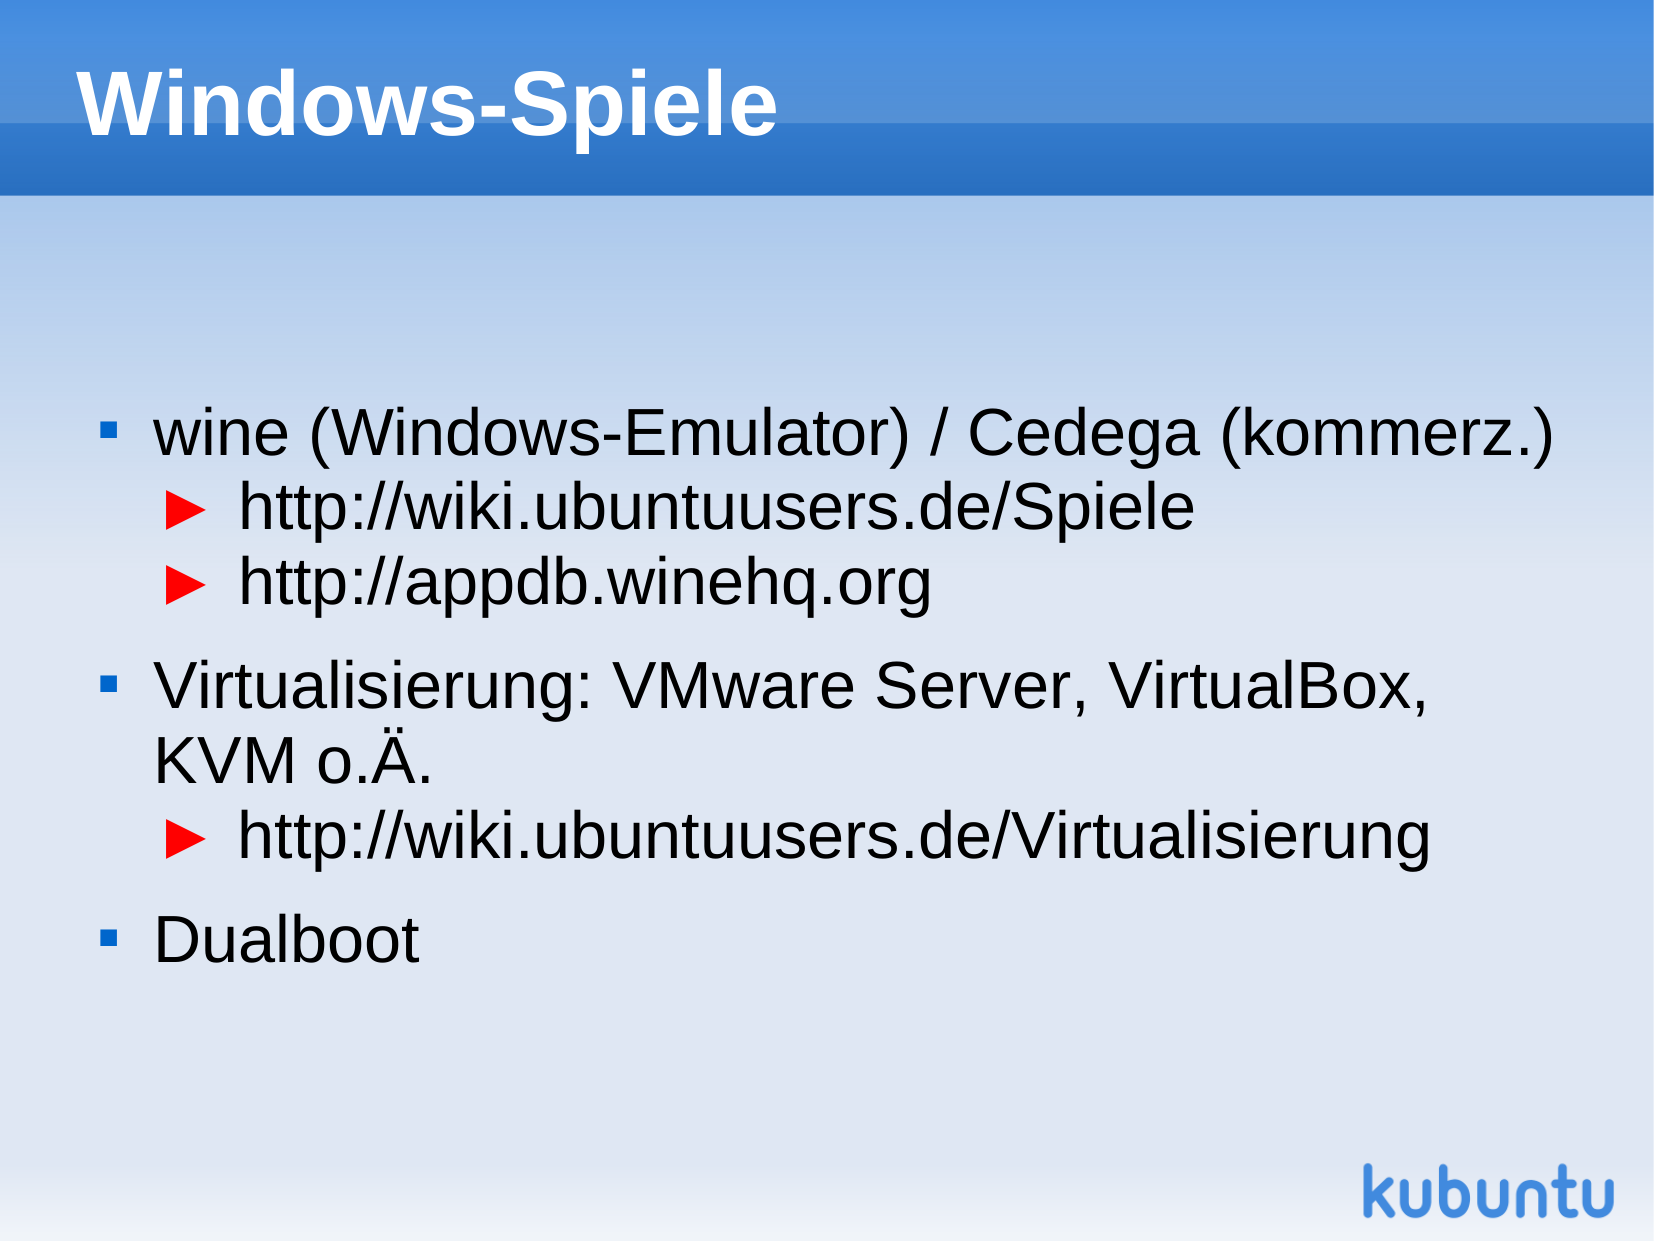

# Windows-Spiele
wine (Windows-Emulator) / Cedega (kommerz.)
► http://wiki.ubuntuusers.de/Spiele
► http://appdb.winehq.org
Virtualisierung: VMware Server, VirtualBox, KVM o.Ä.
► http://wiki.ubuntuusers.de/Virtualisierung
Dualboot